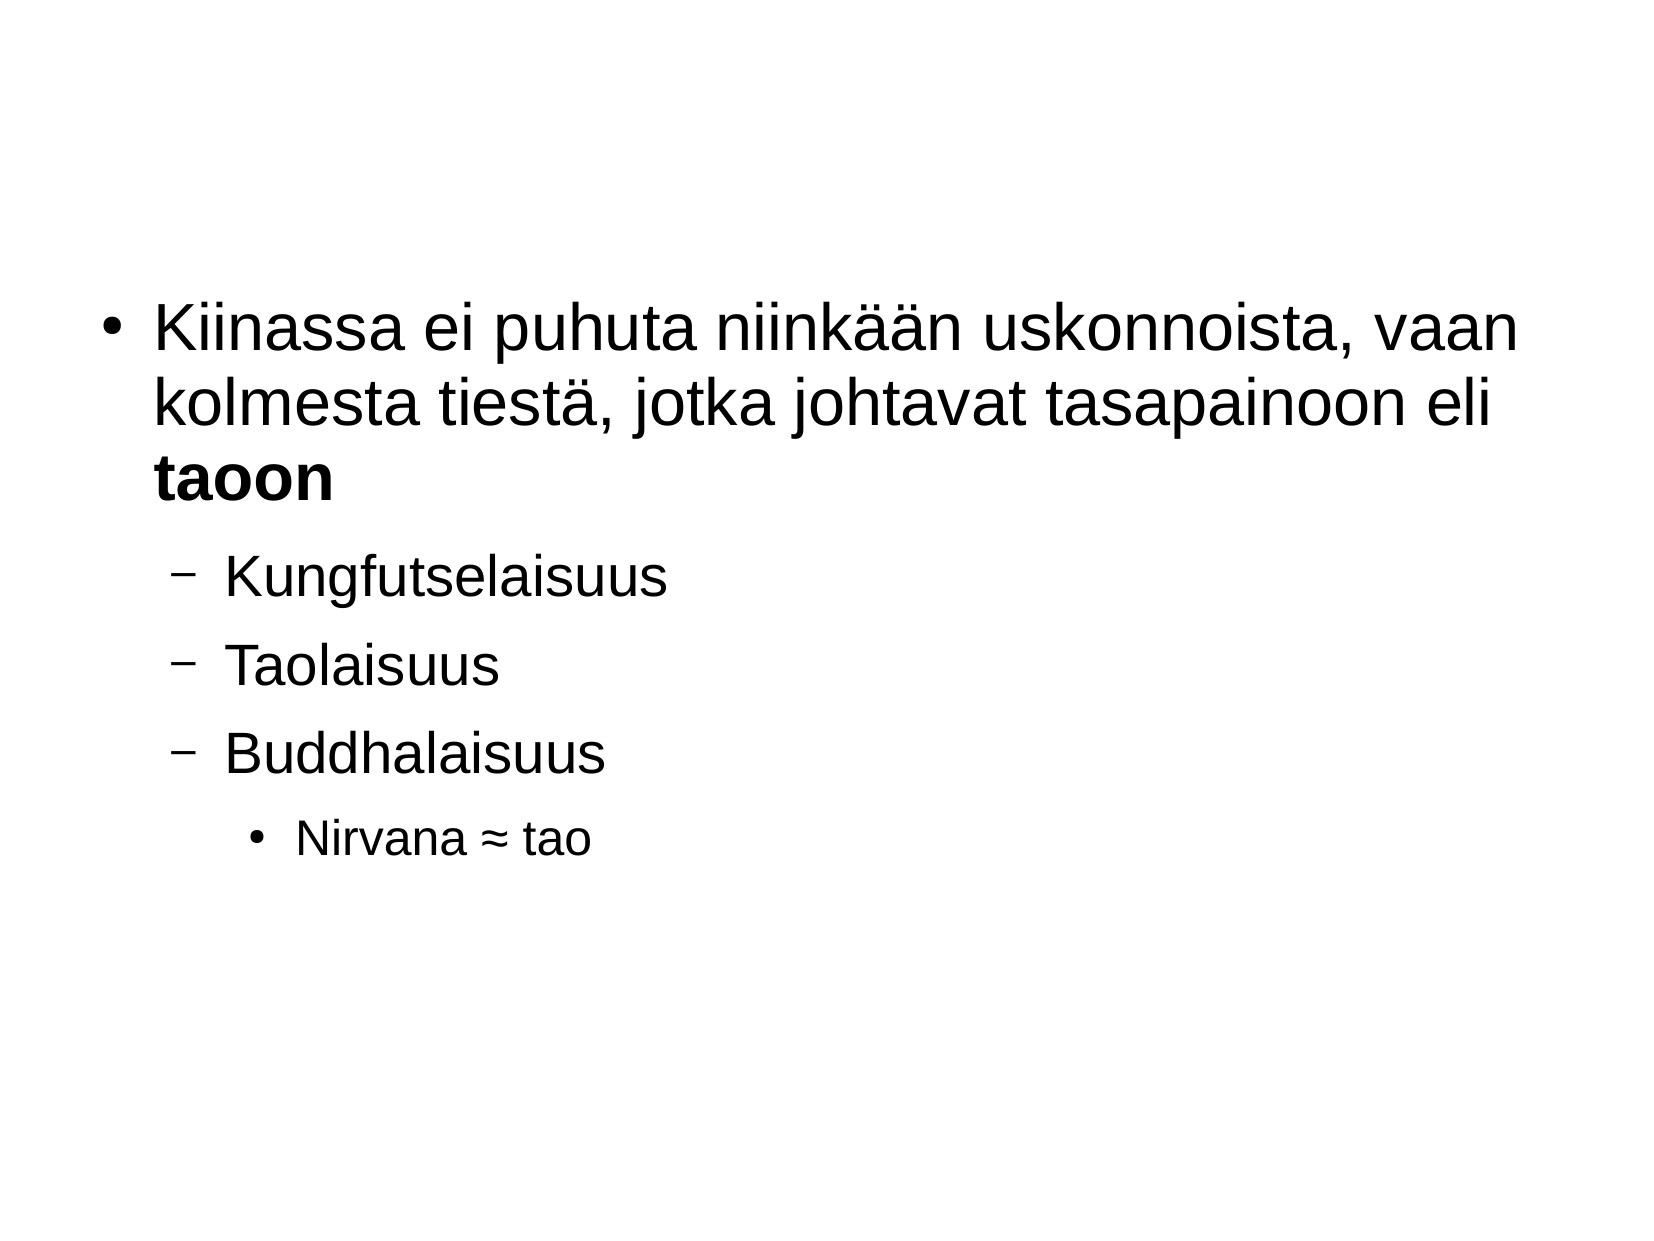

#
Kiinassa ei puhuta niinkään uskonnoista, vaan kolmesta tiestä, jotka johtavat tasapainoon eli taoon
Kungfutselaisuus
Taolaisuus
Buddhalaisuus
Nirvana ≈ tao